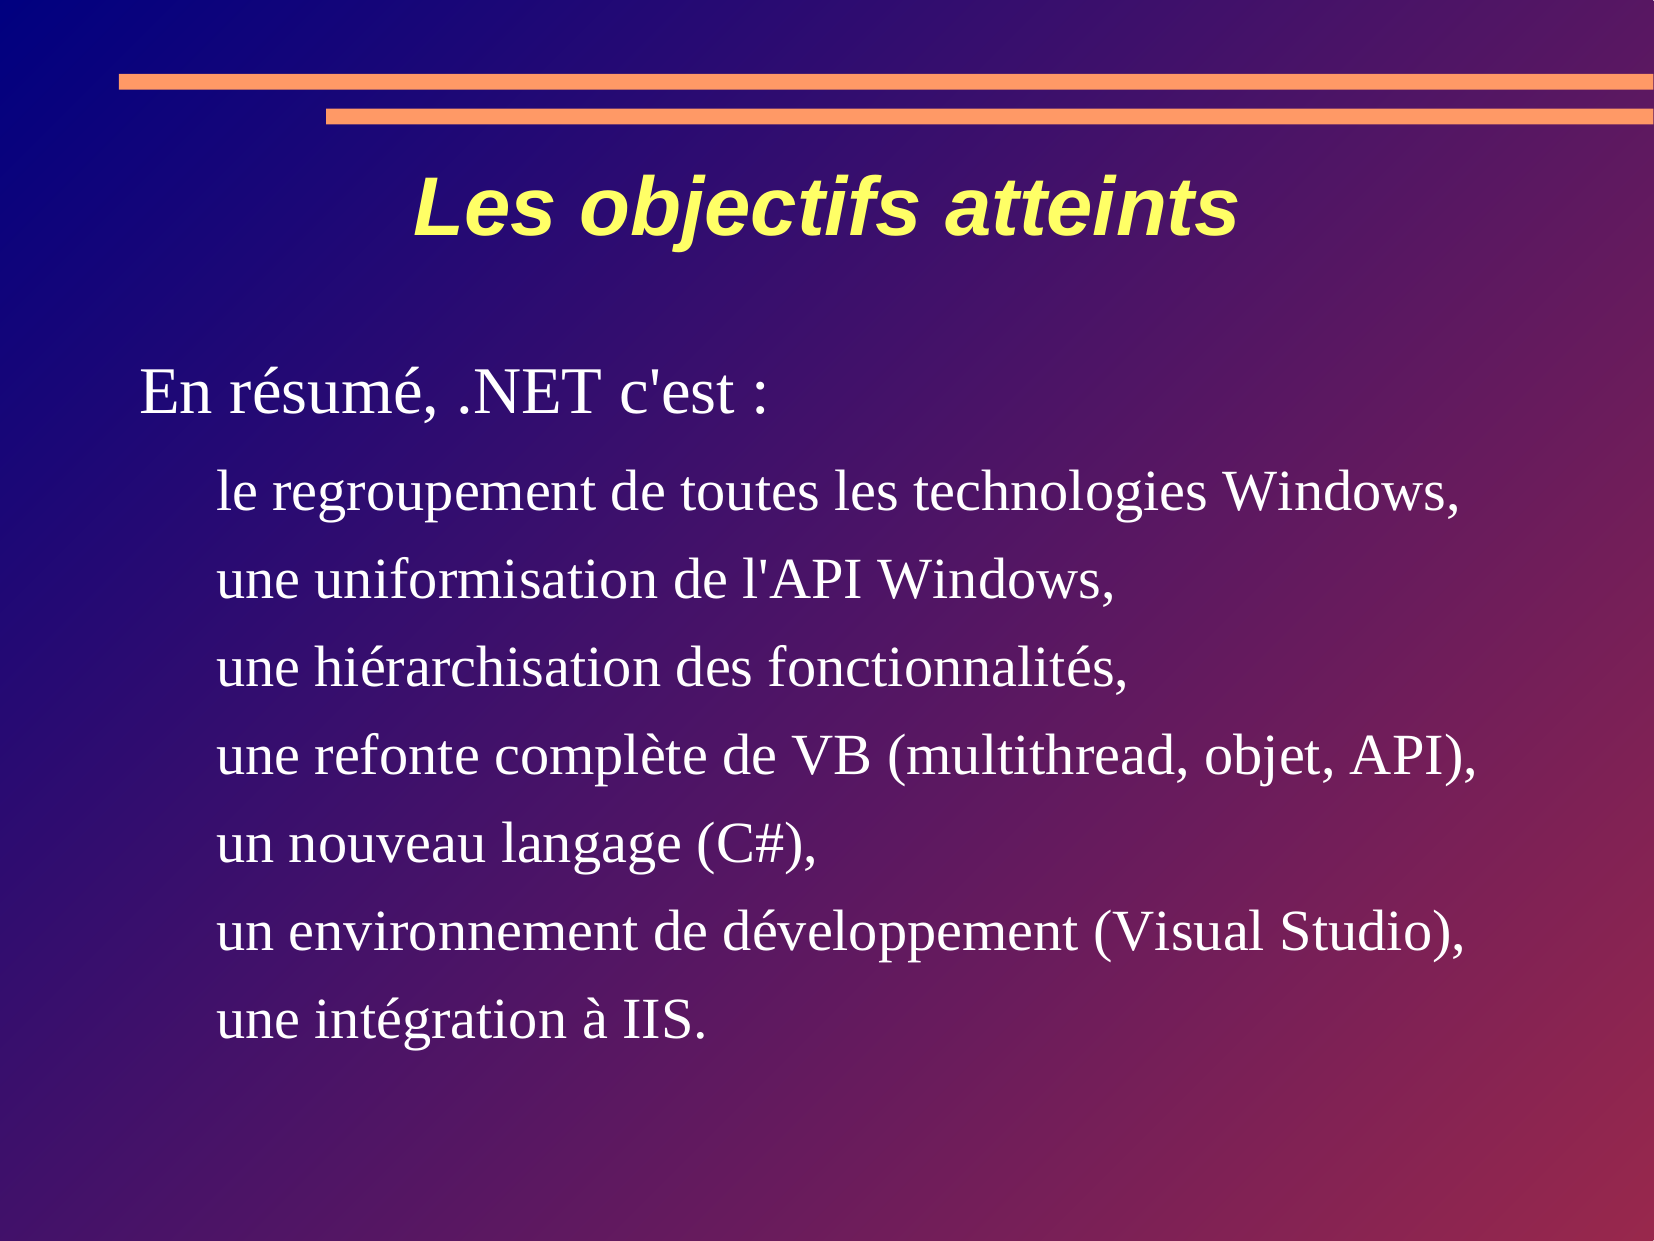

# Les objectifs atteints
En résumé, .NET c'est :
le regroupement de toutes les technologies Windows,
une uniformisation de l'API Windows,
une hiérarchisation des fonctionnalités,
une refonte complète de VB (multithread, objet, API),
un nouveau langage (C#),
un environnement de développement (Visual Studio),
une intégration à IIS.